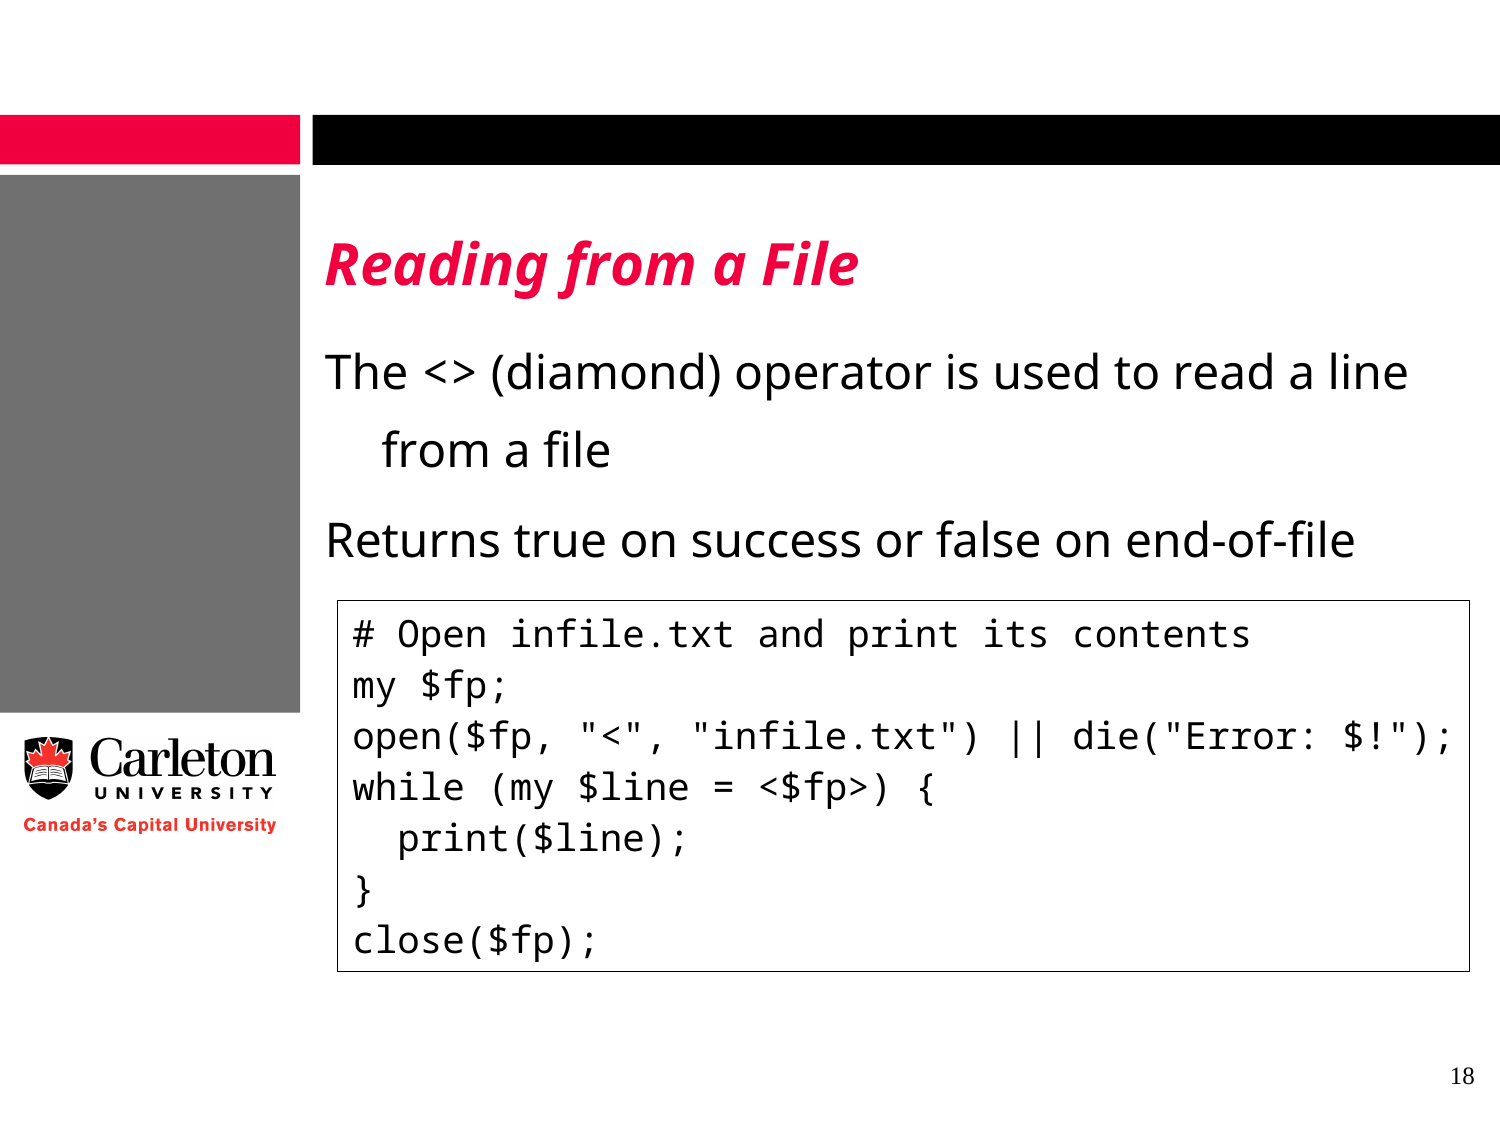

# Reading from a File
The <> (diamond) operator is used to read a line from a file
Returns true on success or false on end-of-file
# Open infile.txt and print its contents
my $fp;
open($fp, "<", "infile.txt") || die("Error: $!");
while (my $line = <$fp>) {
 print($line);
}
close($fp);
18